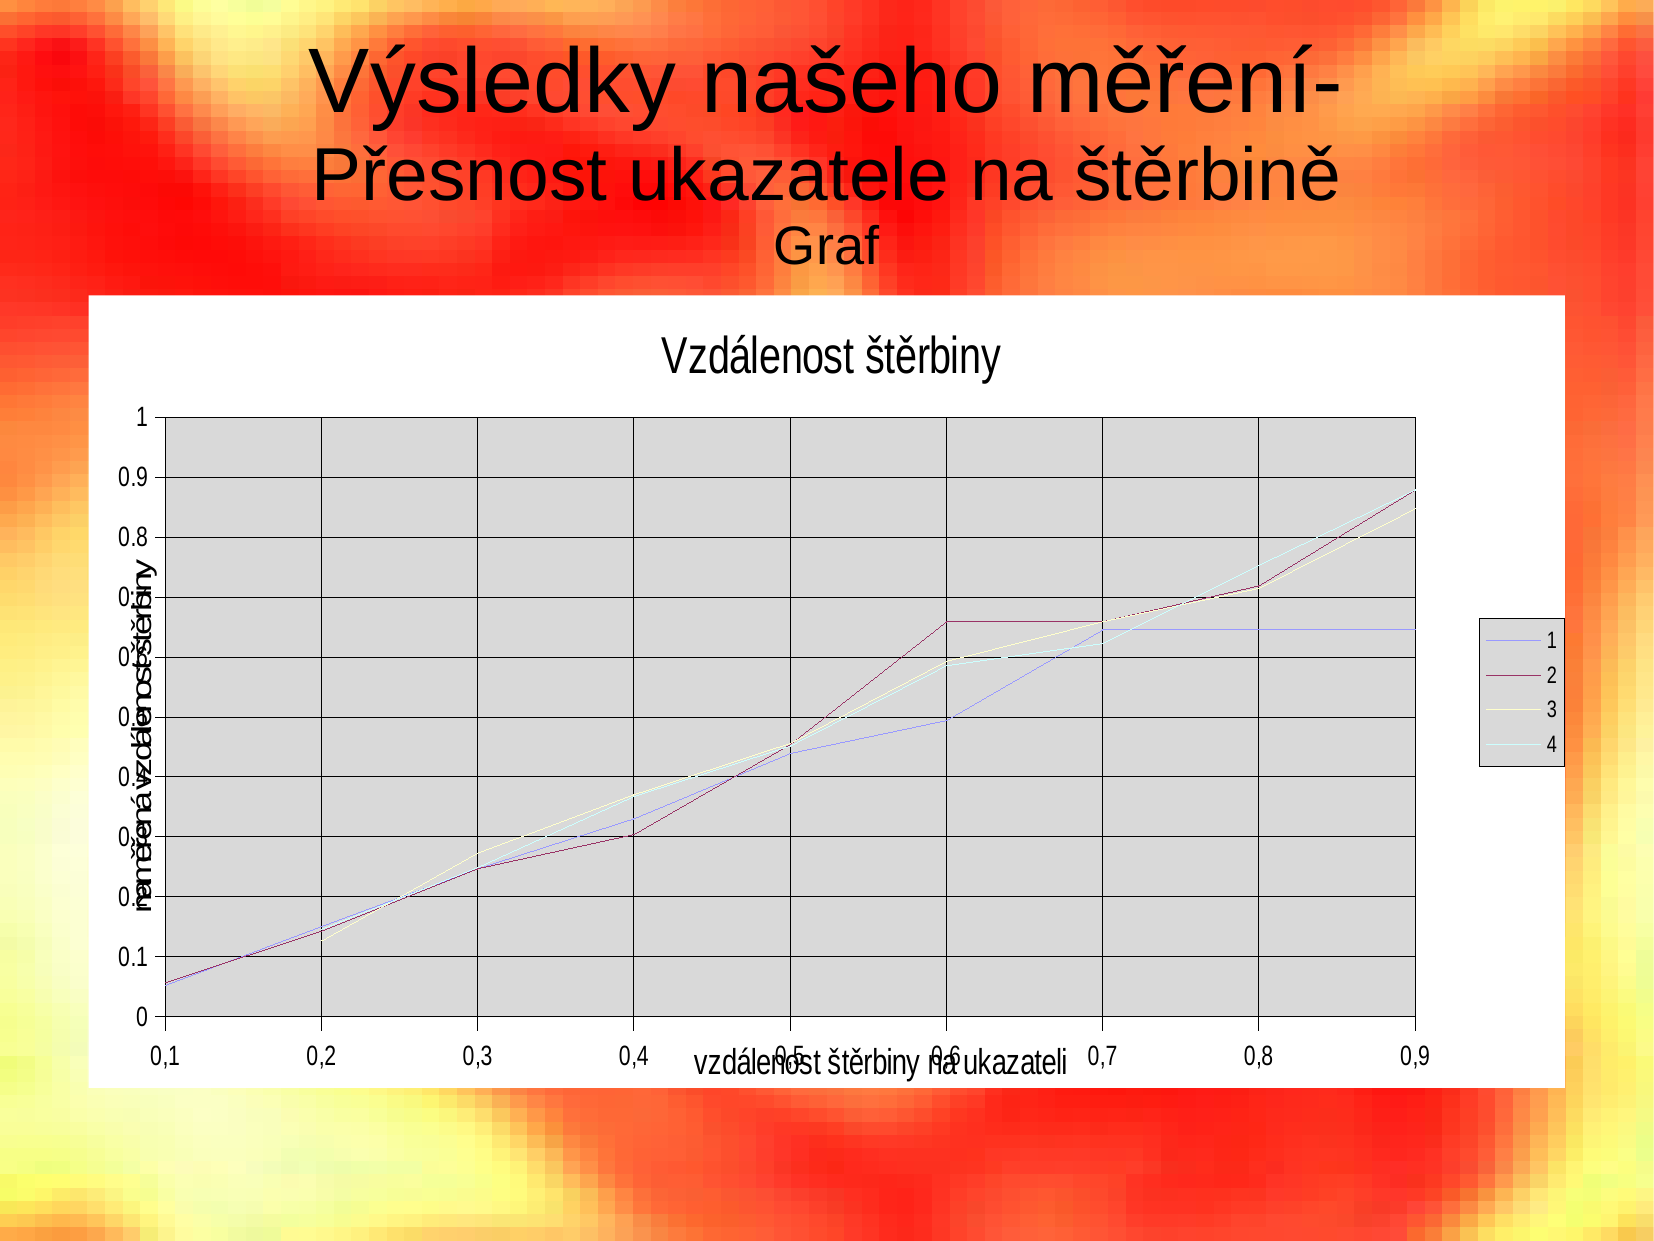

# Výsledky našeho měření- Přesnost ukazatele na štěrbině Graf
### Chart: Vzdálenost štěrbiny
| Category | 1 | 2 | 3 | 4 |
|---|---|---|---|---|
| 0,1 | 0.0527072 | 0.0570424258 | None | None |
| 0,2 | 0.1508793934 | 0.1432262301 | 0.1267541689 | 0.1464089366 |
| 0,3 | 0.2470650008 | 0.247065247 | 0.273251634 | 0.2494031605 |
| 0,4 | 0.3303892386 | 0.3040800486 | 0.3705975333 | 0.3677248632 |
| 0,5 | 0.4392266795 | 0.4543742939 | 0.4561210946 | 0.4517760289 |
| 0,6 | 0.4941300447 | 0.6588402591 | 0.5929026387 | 0.5856355885 |
| 0,7 | 0.6451229654 | 0.6588402591 | 0.6588400006 | 0.6225260734 |
| 0,8 | 0.6451229654 | 0.7187345506 | 0.7144048444 | 0.7529600001 |
| 0,9 | 0.6451229654 | 0.8784559882 | 0.8470830494 | 0.8784559882 |